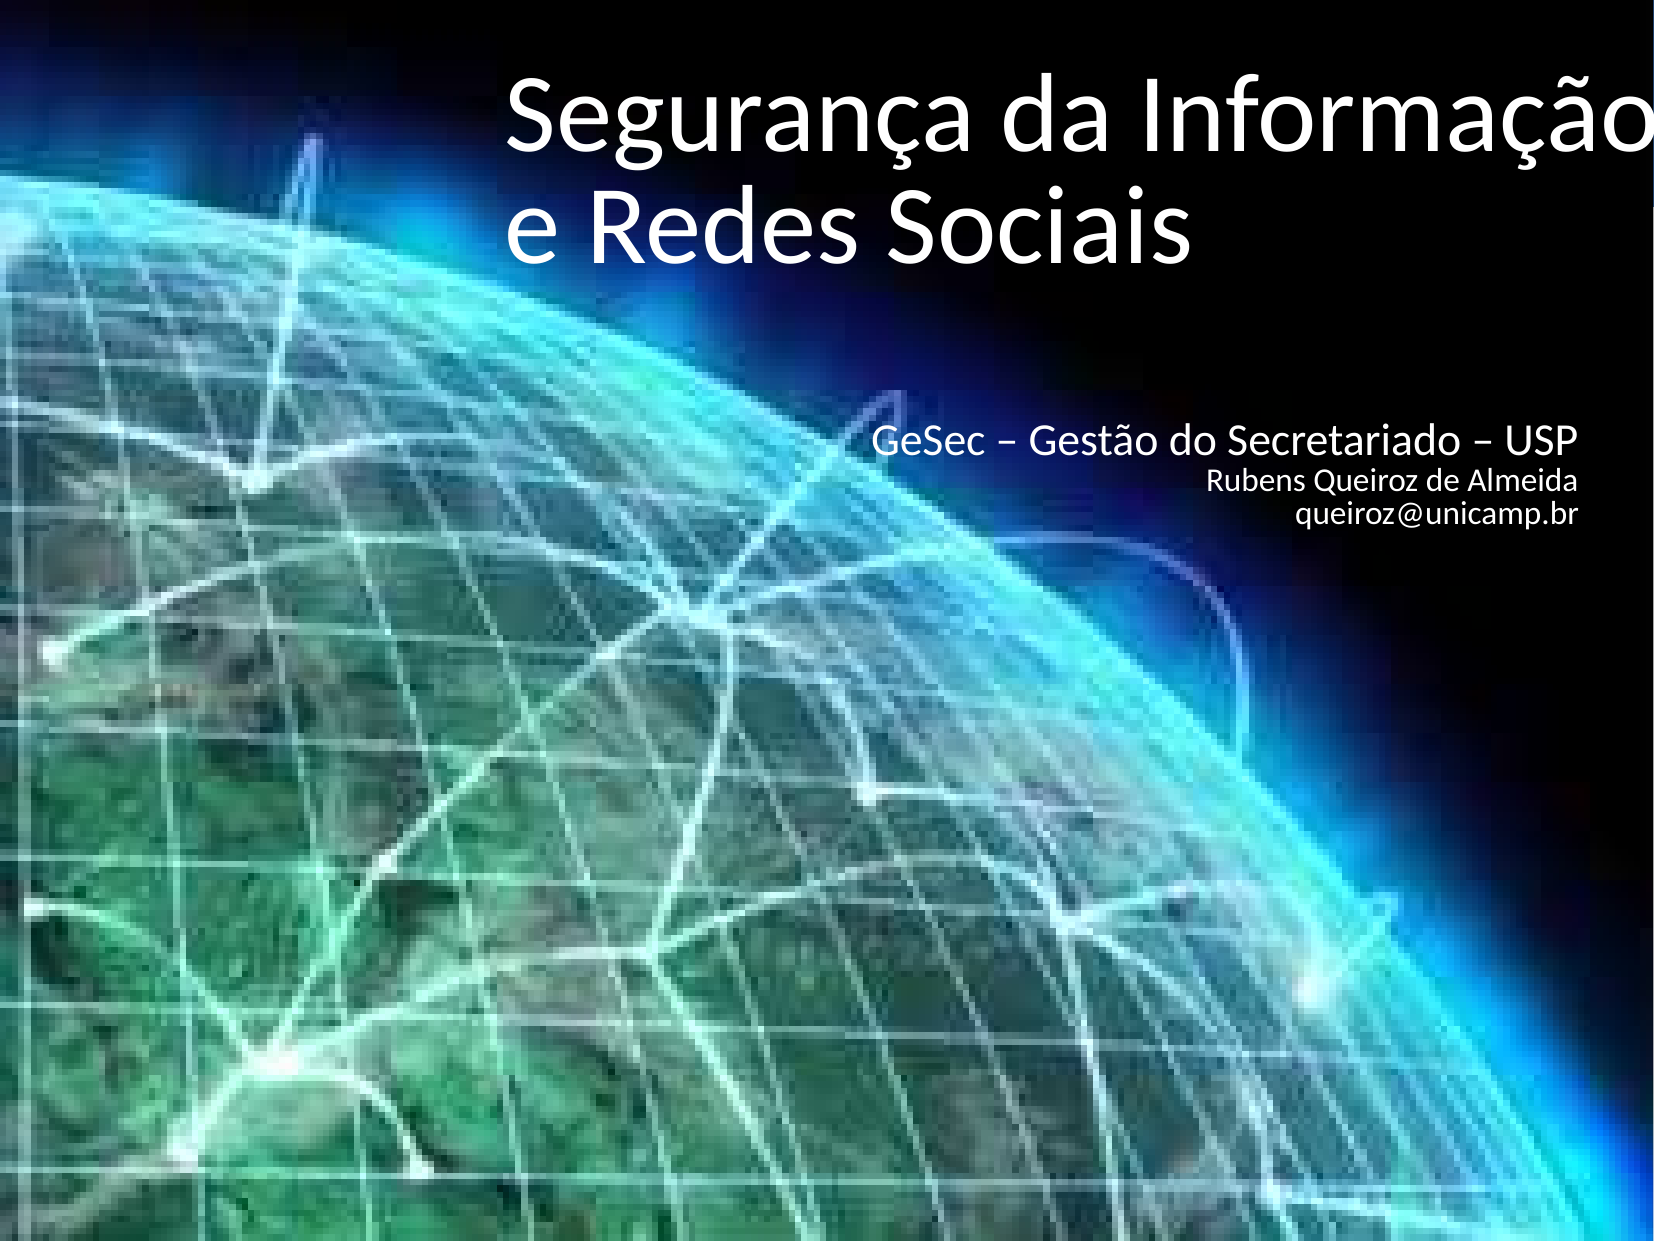

Segurança da Informação
e Redes Sociais
GeSec – Gestão do Secretariado – USP
Rubens Queiroz de Almeida
queiroz@unicamp.br